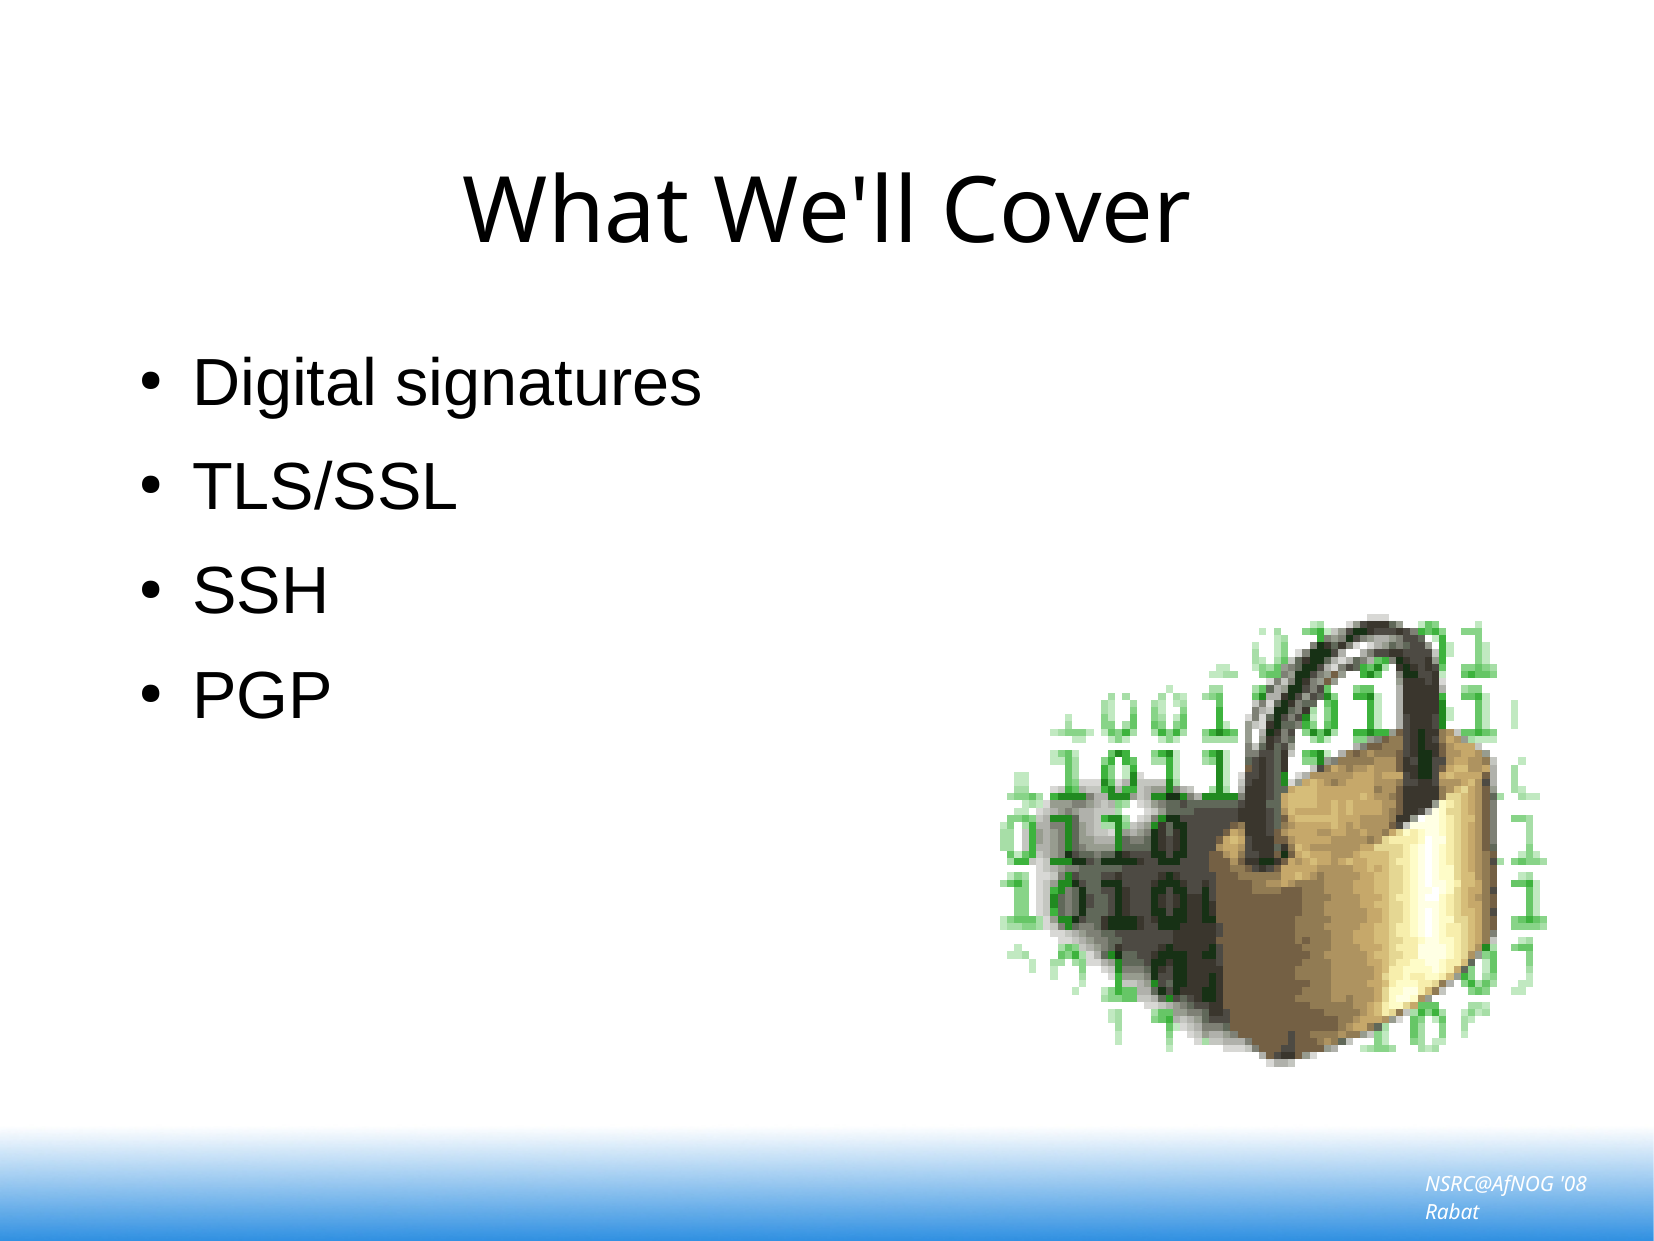

# What We'll Cover
Digital signatures
TLS/SSL
SSH
PGP